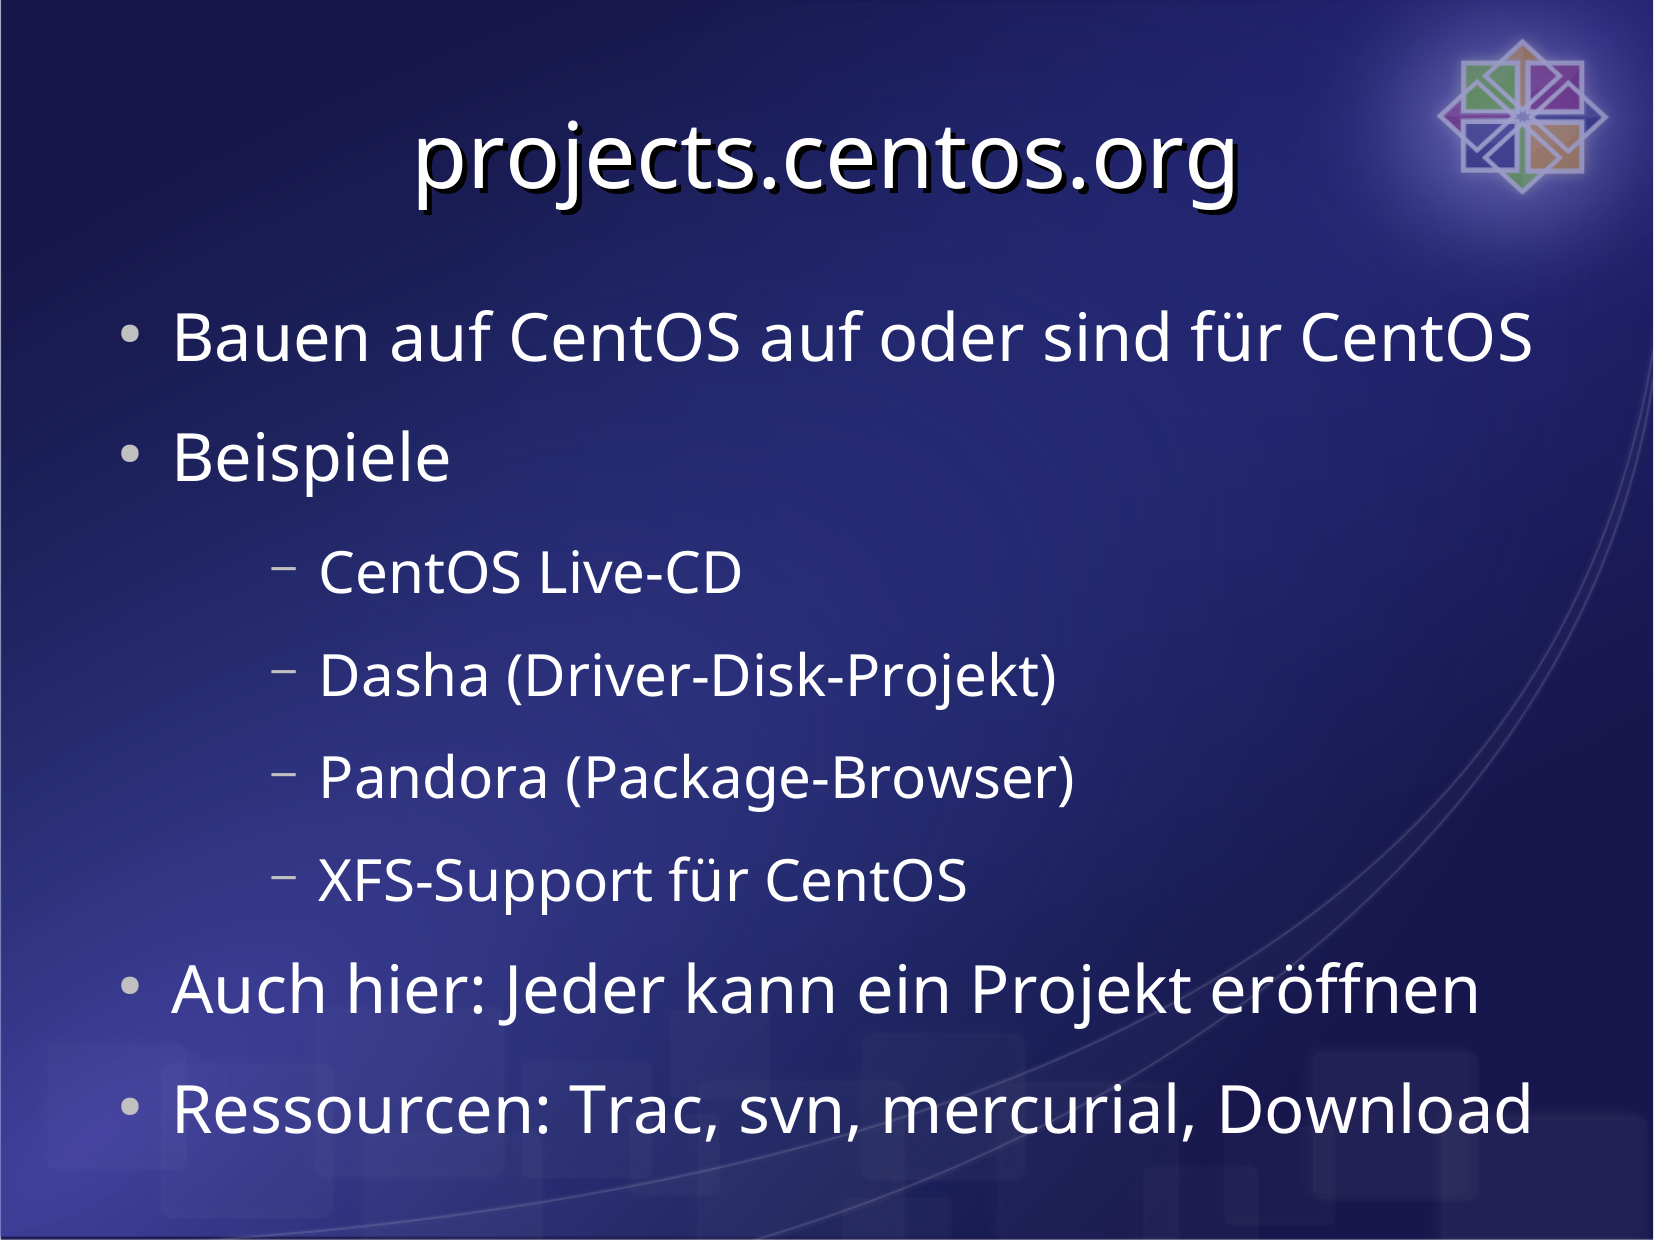

# projects.centos.org
Bauen auf CentOS auf oder sind für CentOS
Beispiele
CentOS Live-CD
Dasha (Driver-Disk-Projekt)
Pandora (Package-Browser)
XFS-Support für CentOS
Auch hier: Jeder kann ein Projekt eröffnen
Ressourcen: Trac, svn, mercurial, Download